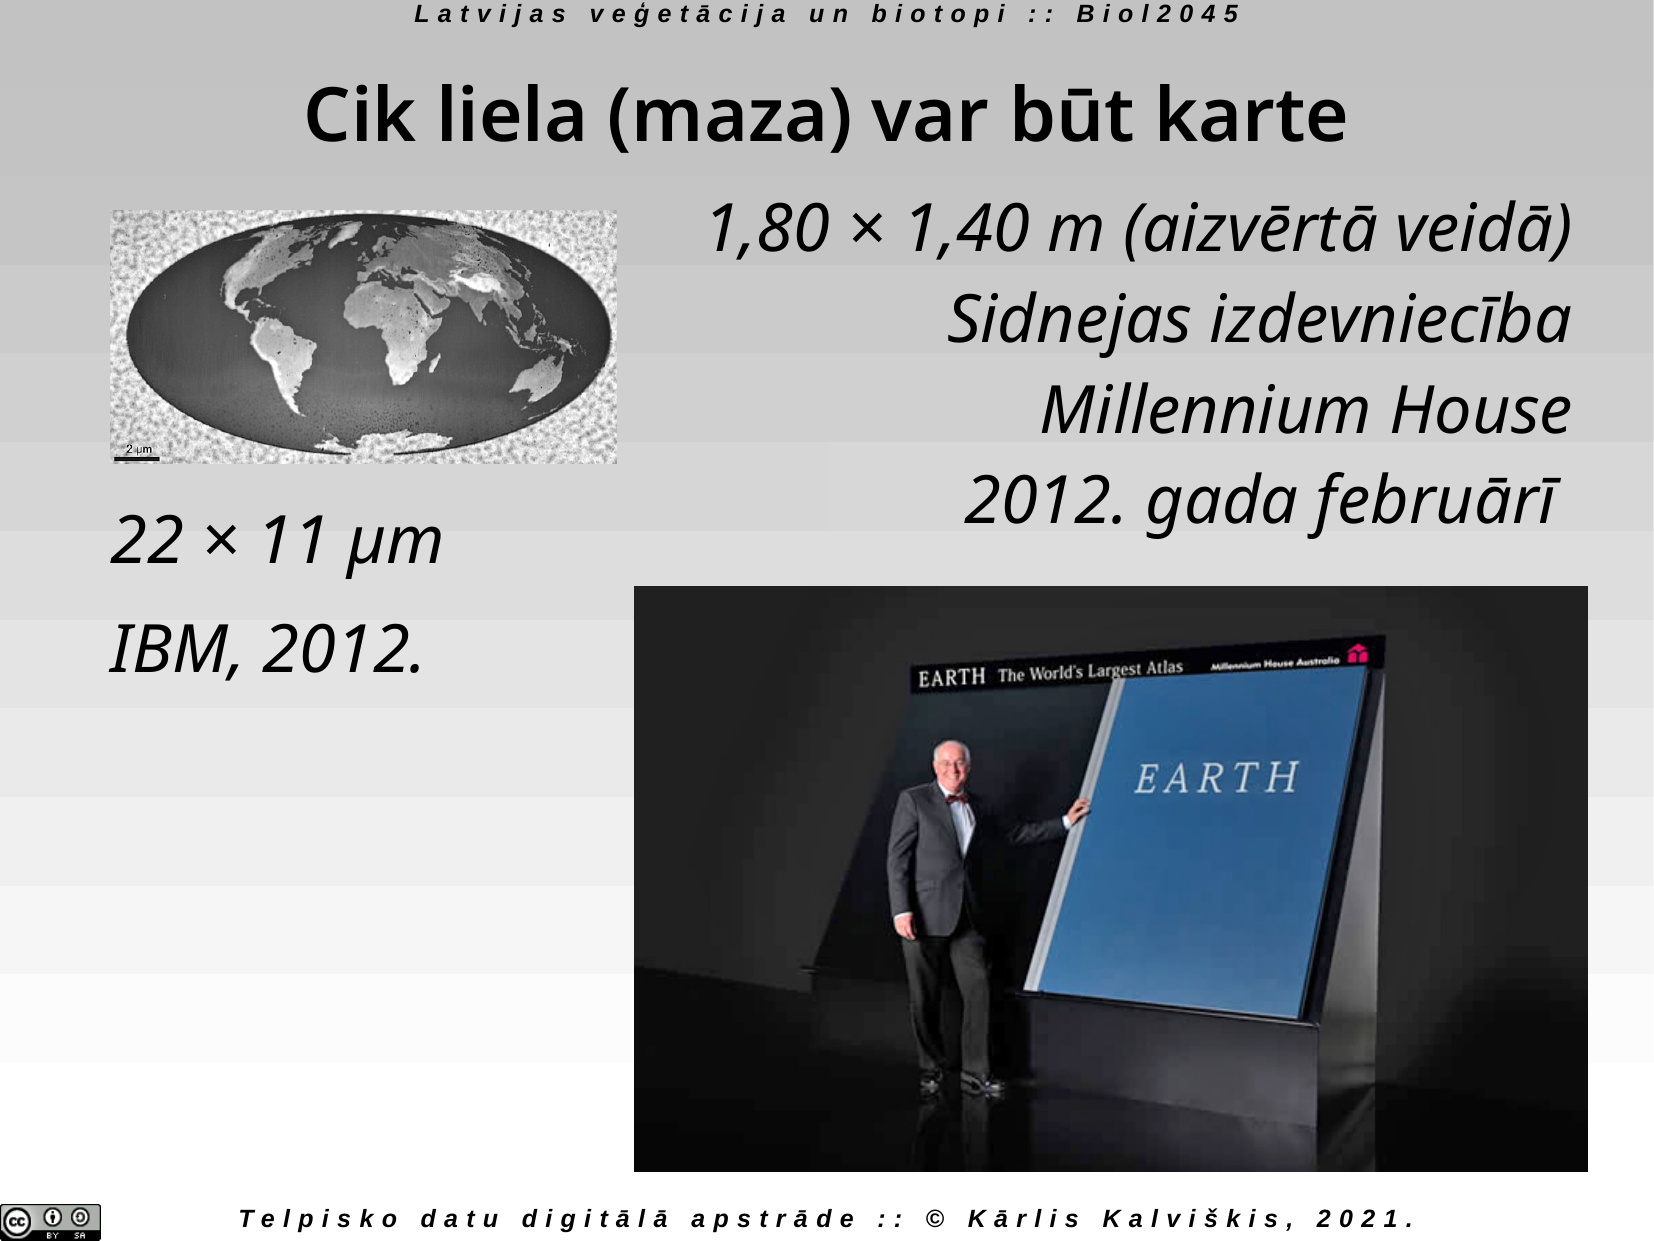

# Cik liela (maza) var būt karte
1,80 × 1,40 m (aizvērtā veidā)
Sidnejas izdevniecība
Millennium House
2012. gada februārī
22 × 11 µm
IBM, 2012.